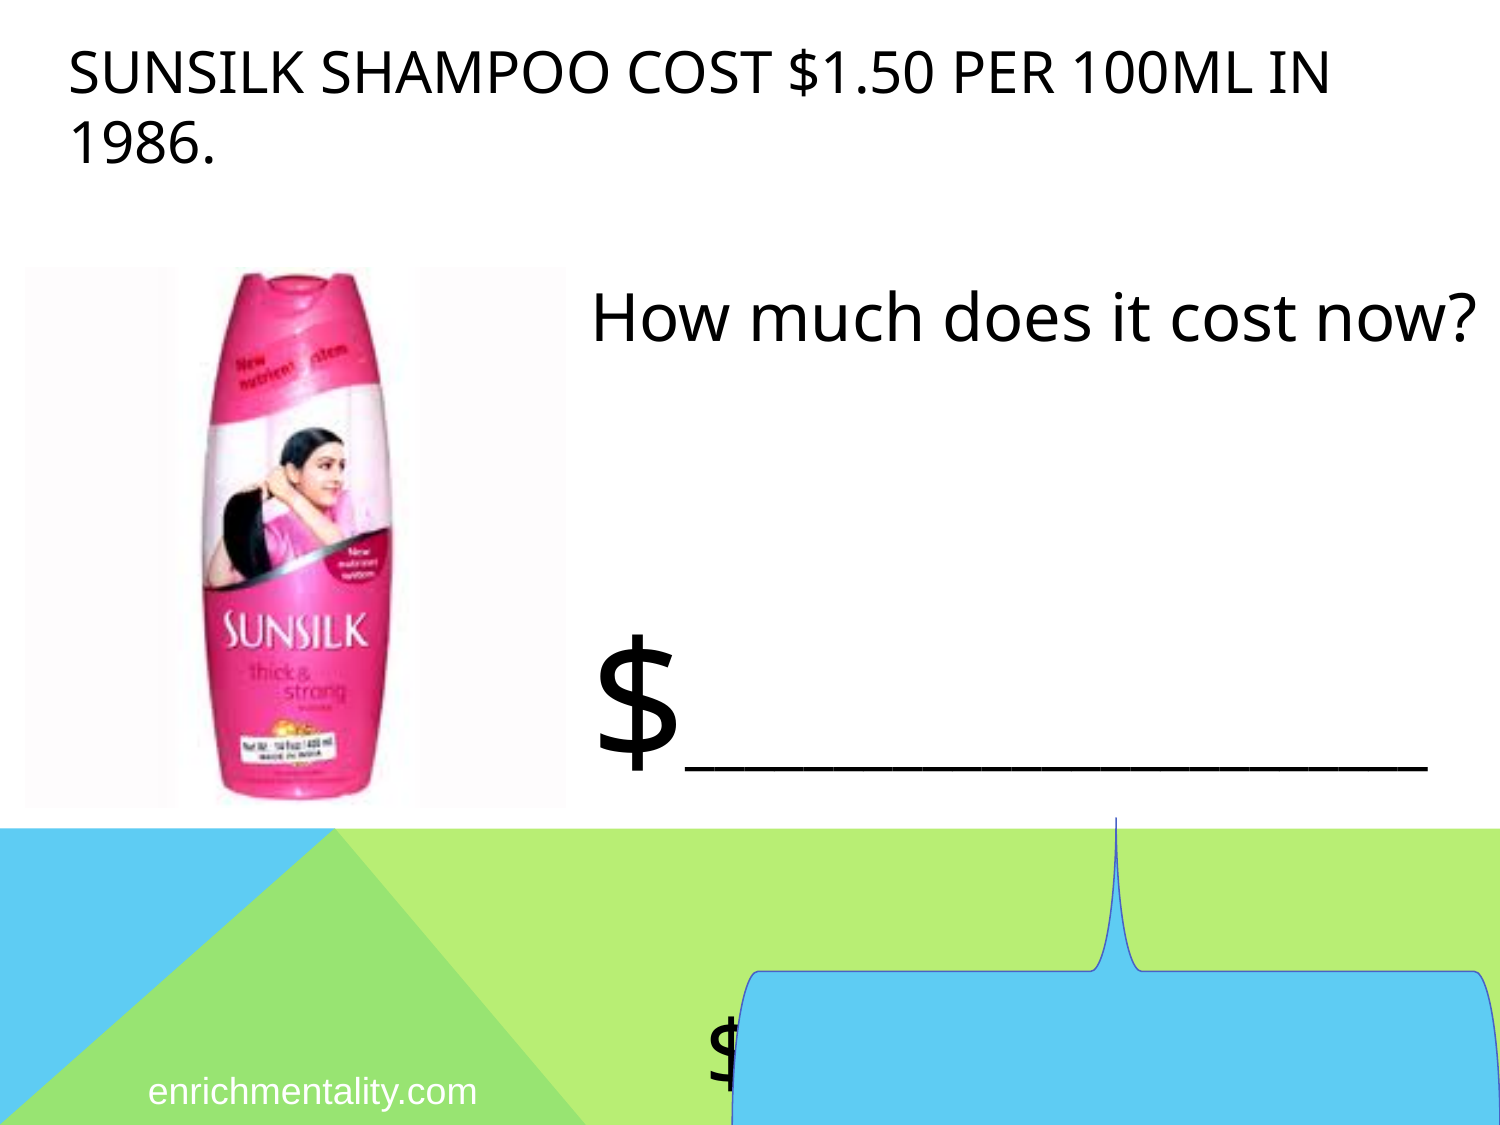

# Sunsilk Shampoo cost $1.50 per 100ml in 1986.
How much does it cost now?
$_________________________
$1.25 per 100ml
enrichmentality.com